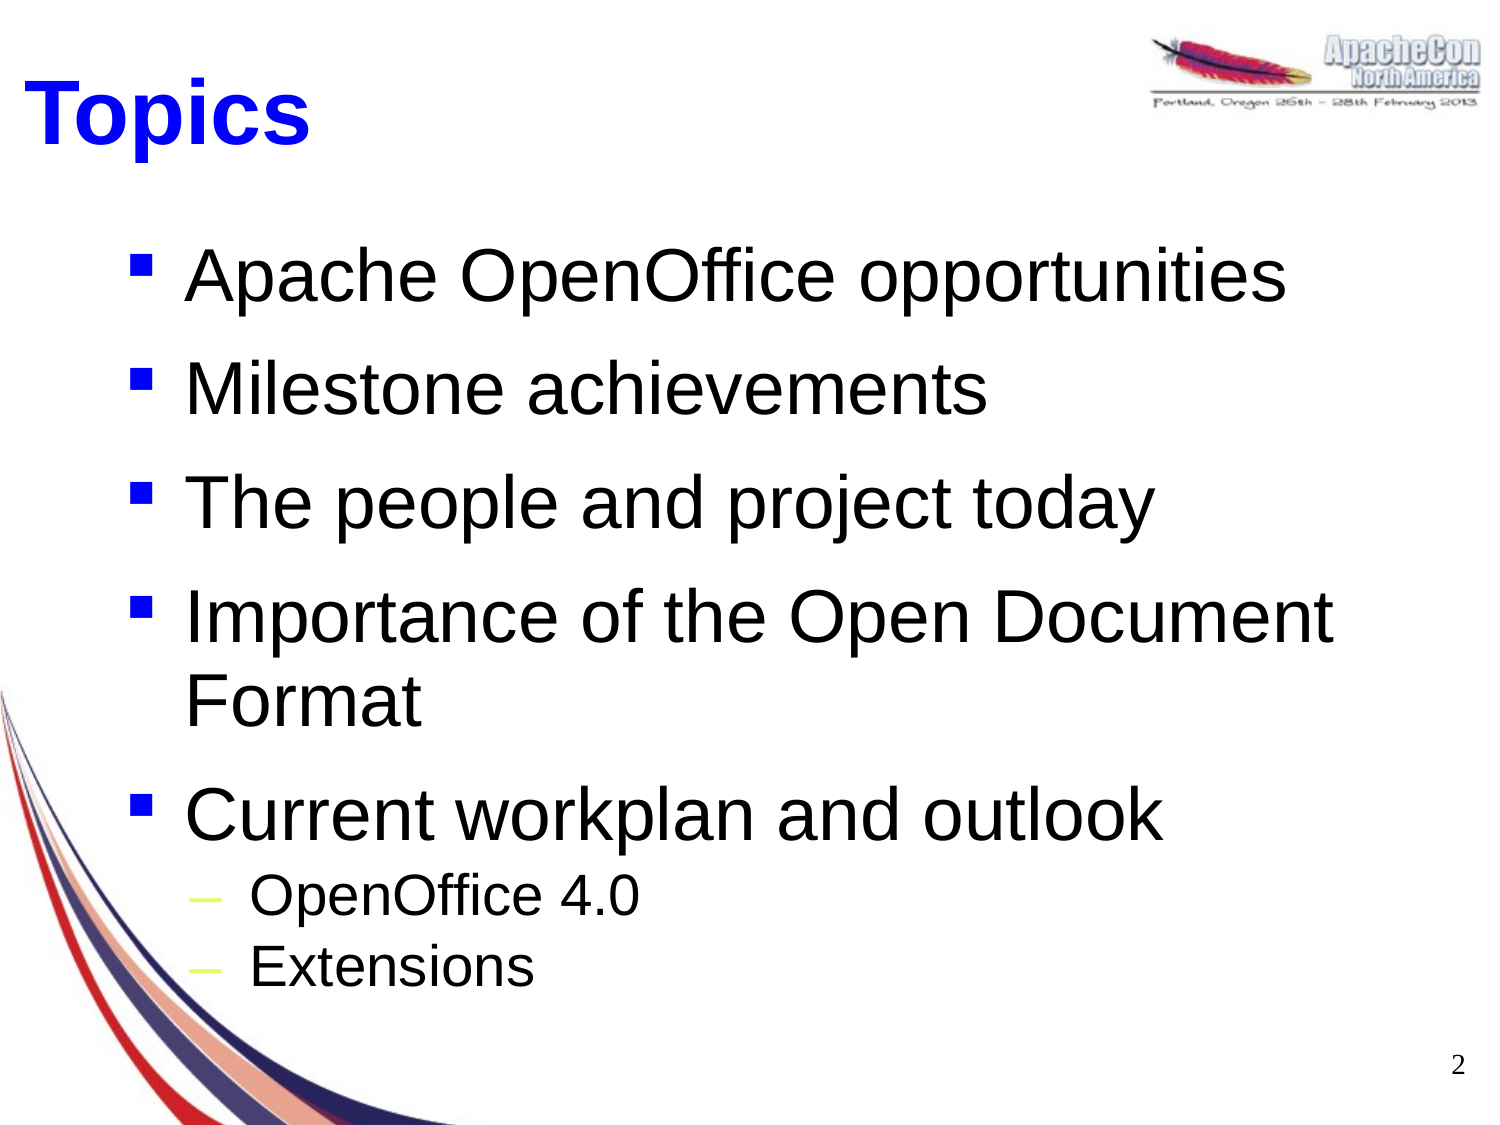

Topics
# Apache OpenOffice opportunities
Milestone achievements
The people and project today
Importance of the Open Document Format
Current workplan and outlook
OpenOffice 4.0
Extensions
2